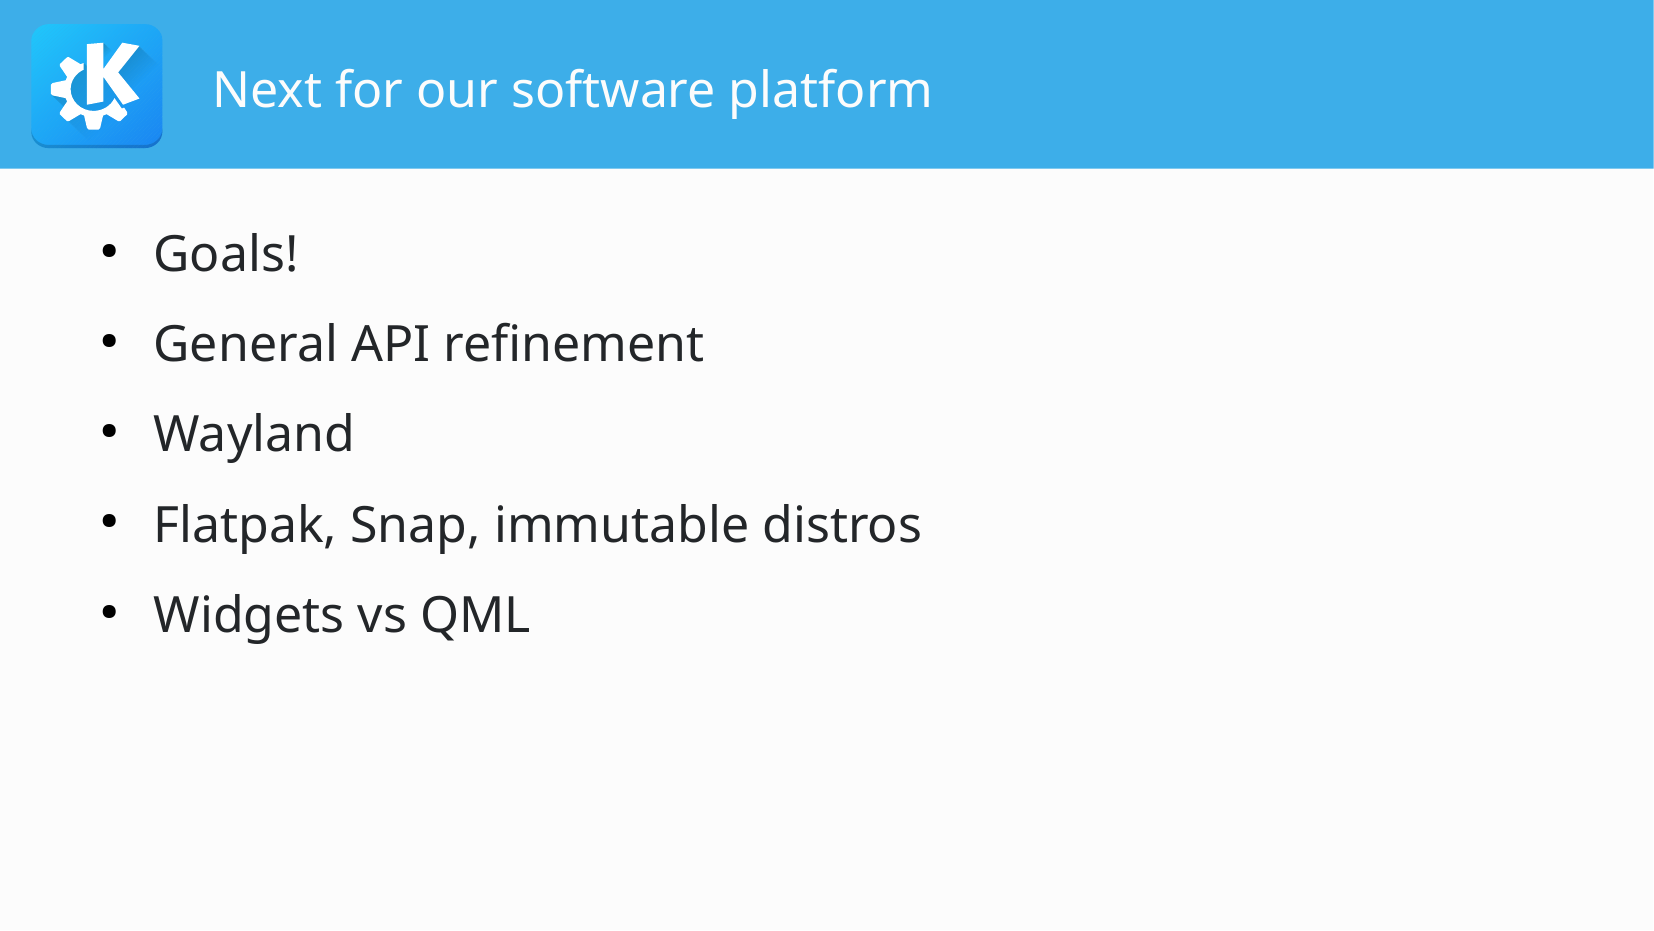

# Next for our software platform
Goals!
General API refinement
Wayland
Flatpak, Snap, immutable distros
Widgets vs QML